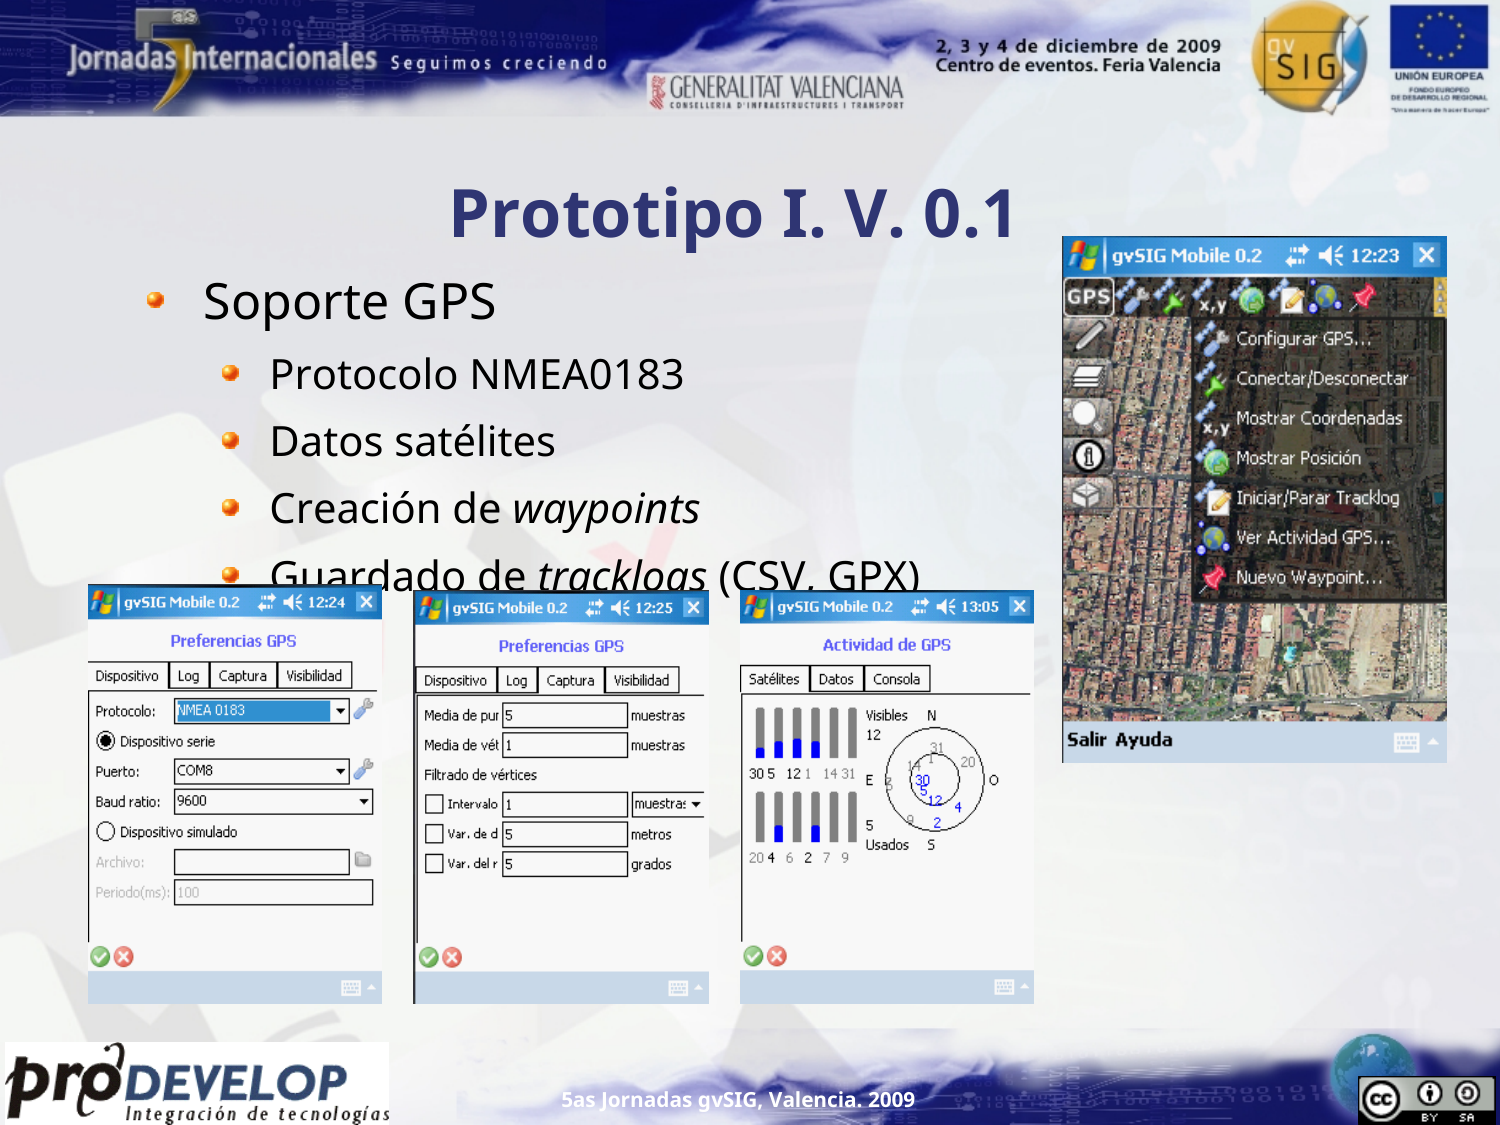

# Prototipo I. V. 0.1
Soporte GPS
Protocolo NMEA0183
Datos satélites
Creación de waypoints
Guardado de tracklogs (CSV, GPX)
25/10/2006
12
Plan Difusión Interna gvSIG v. 2.0